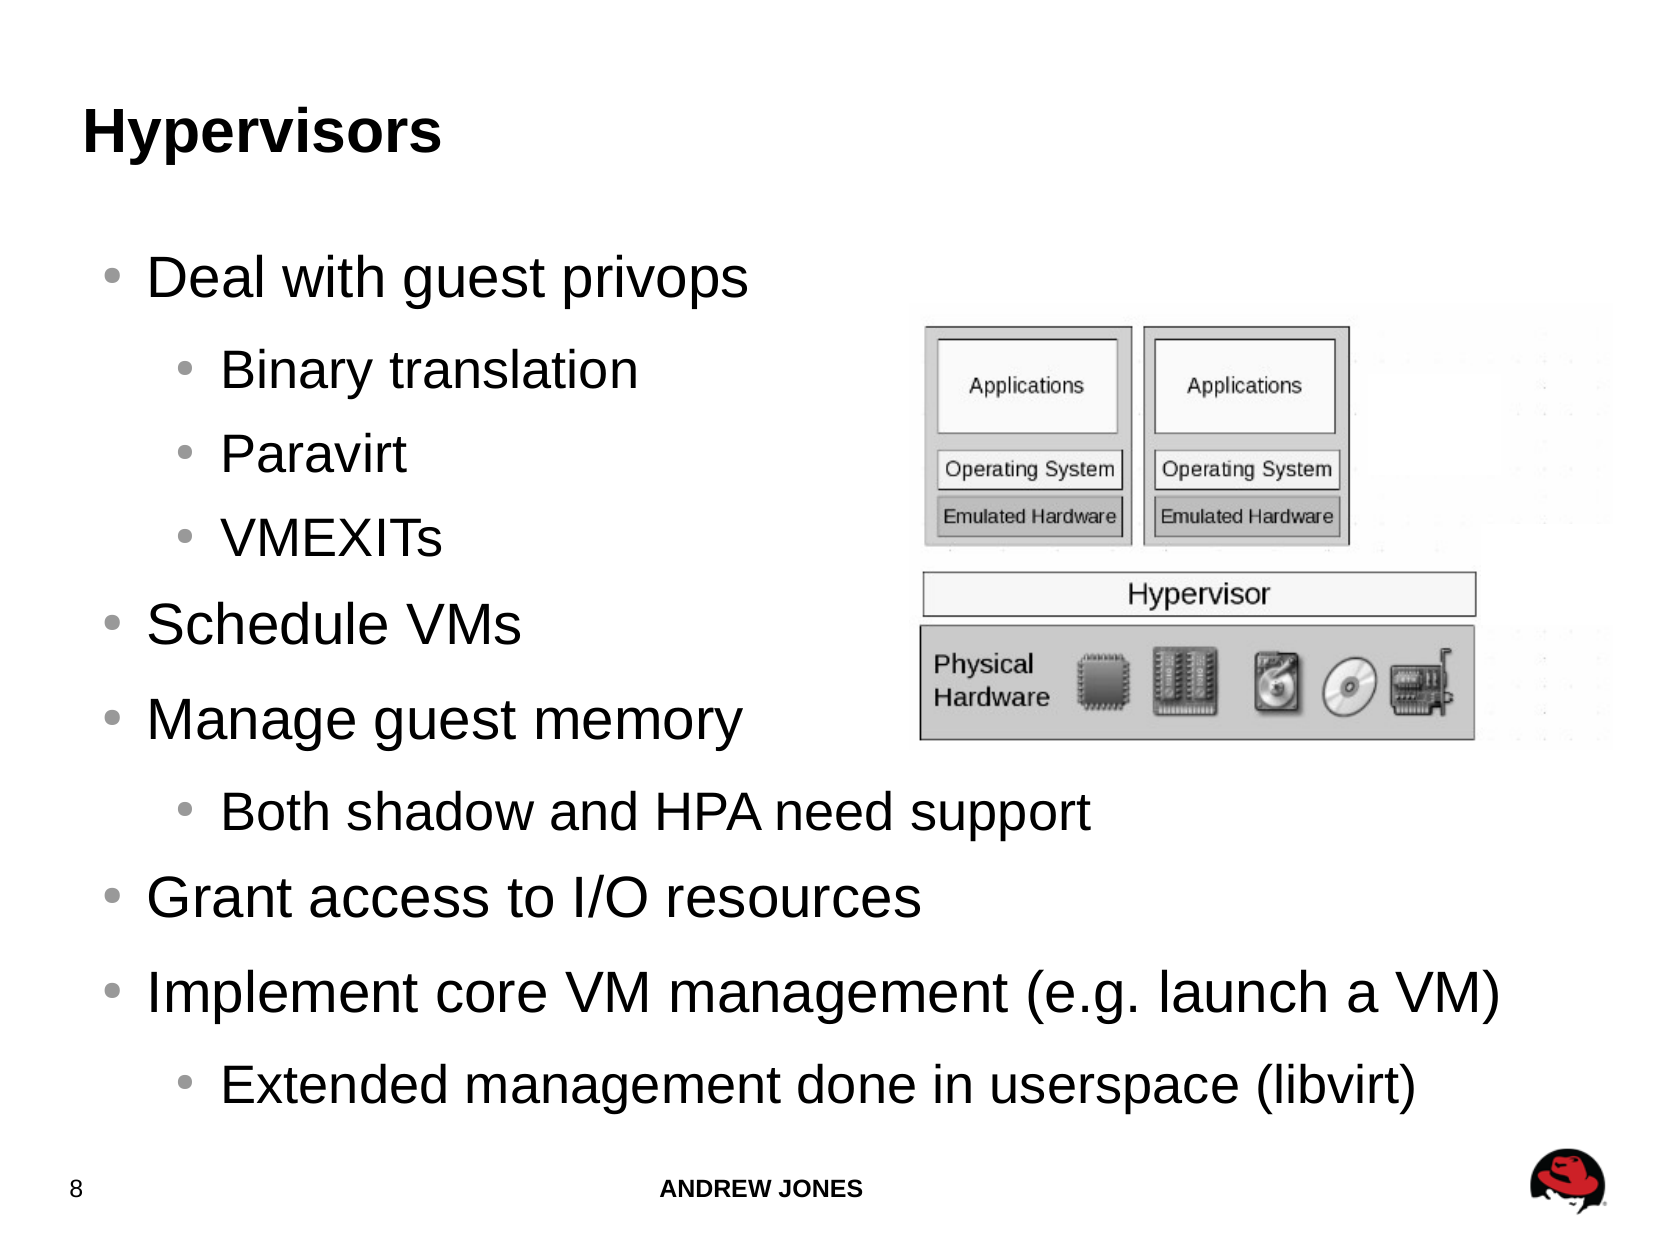

# Hypervisors
Deal with guest privops
Binary translation
Paravirt
VMEXITs
Schedule VMs
Manage guest memory
Both shadow and HPA need support
Grant access to I/O resources
Implement core VM management (e.g. launch a VM)
Extended management done in userspace (libvirt)